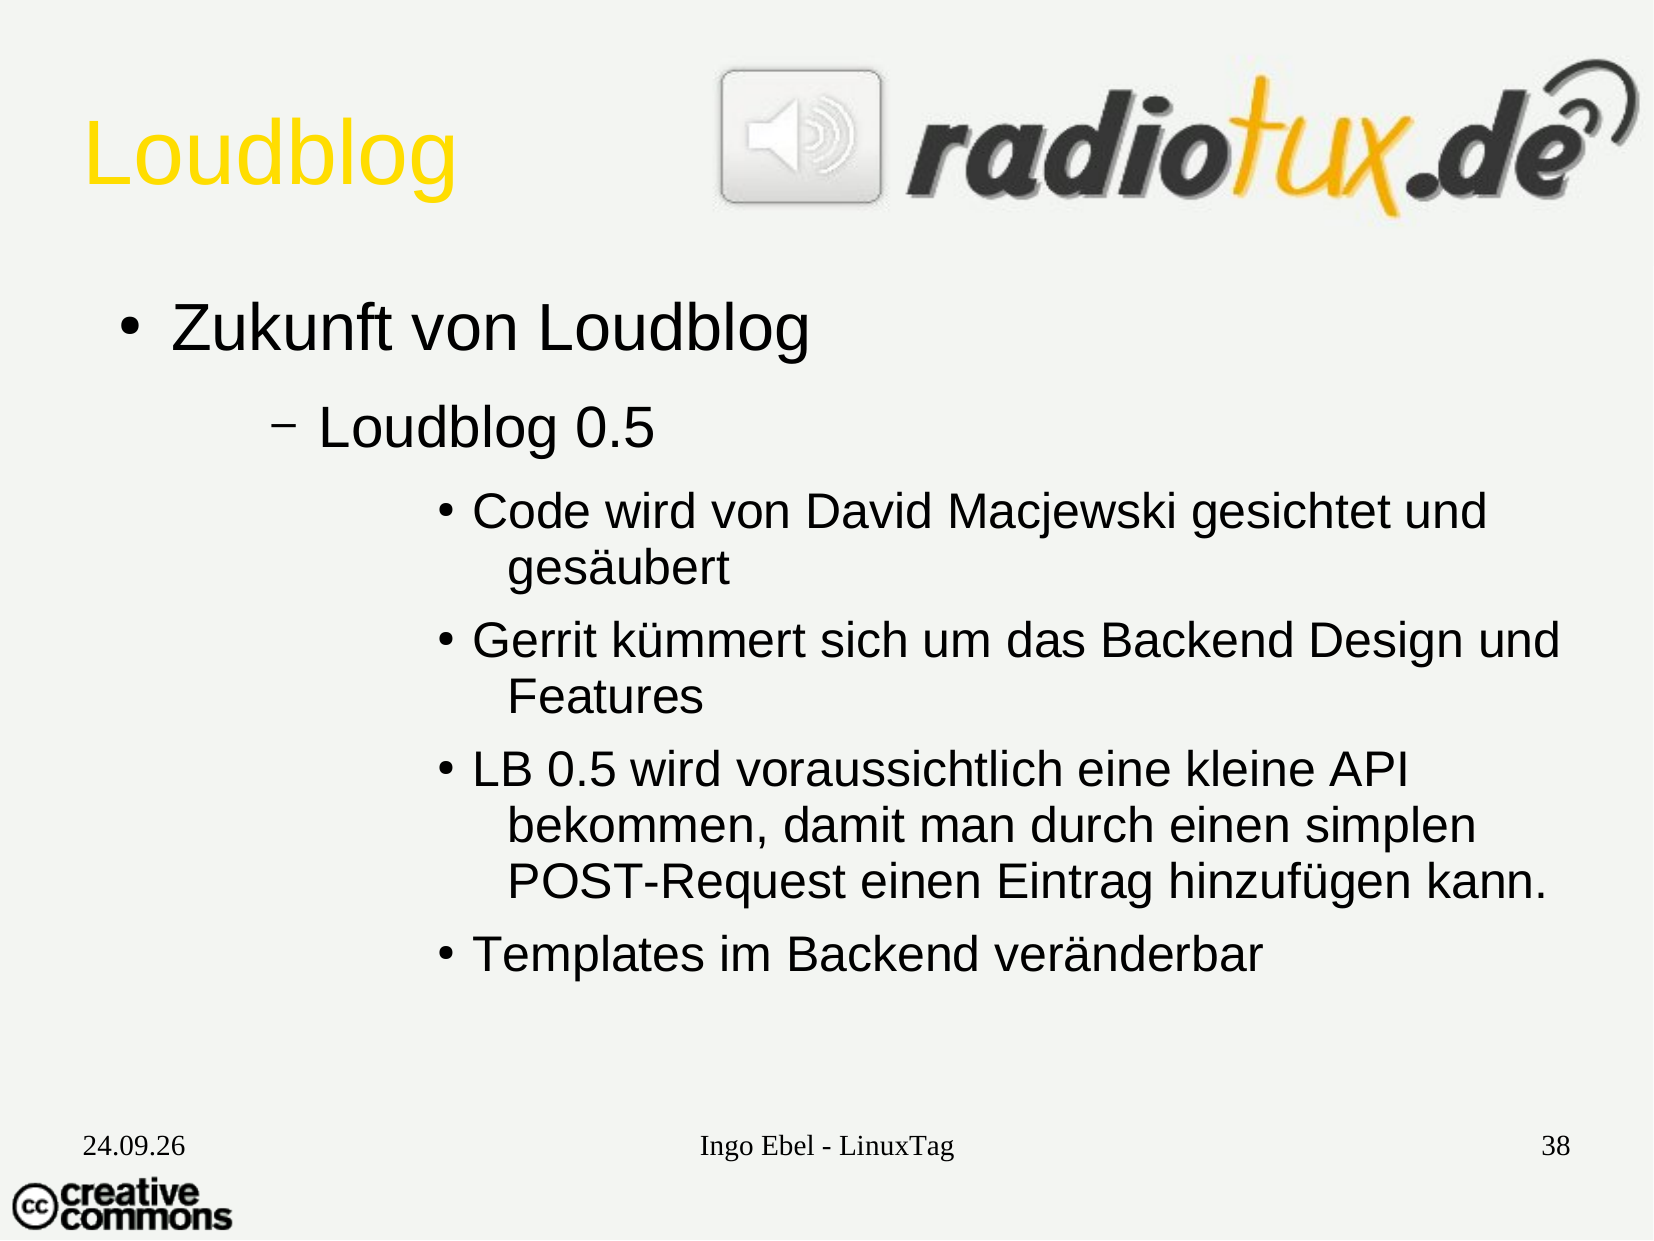

# Loudblog
Zukunft von Loudblog
Loudblog 0.5
Code wird von David Macjewski gesichtet und gesäubert
Gerrit kümmert sich um das Backend Design und Features
LB 0.5 wird voraussichtlich eine kleine API bekommen, damit man durch einen simplen POST-Request einen Eintrag hinzufügen kann.
Templates im Backend veränderbar
Ingo Ebel - LinuxTag
38